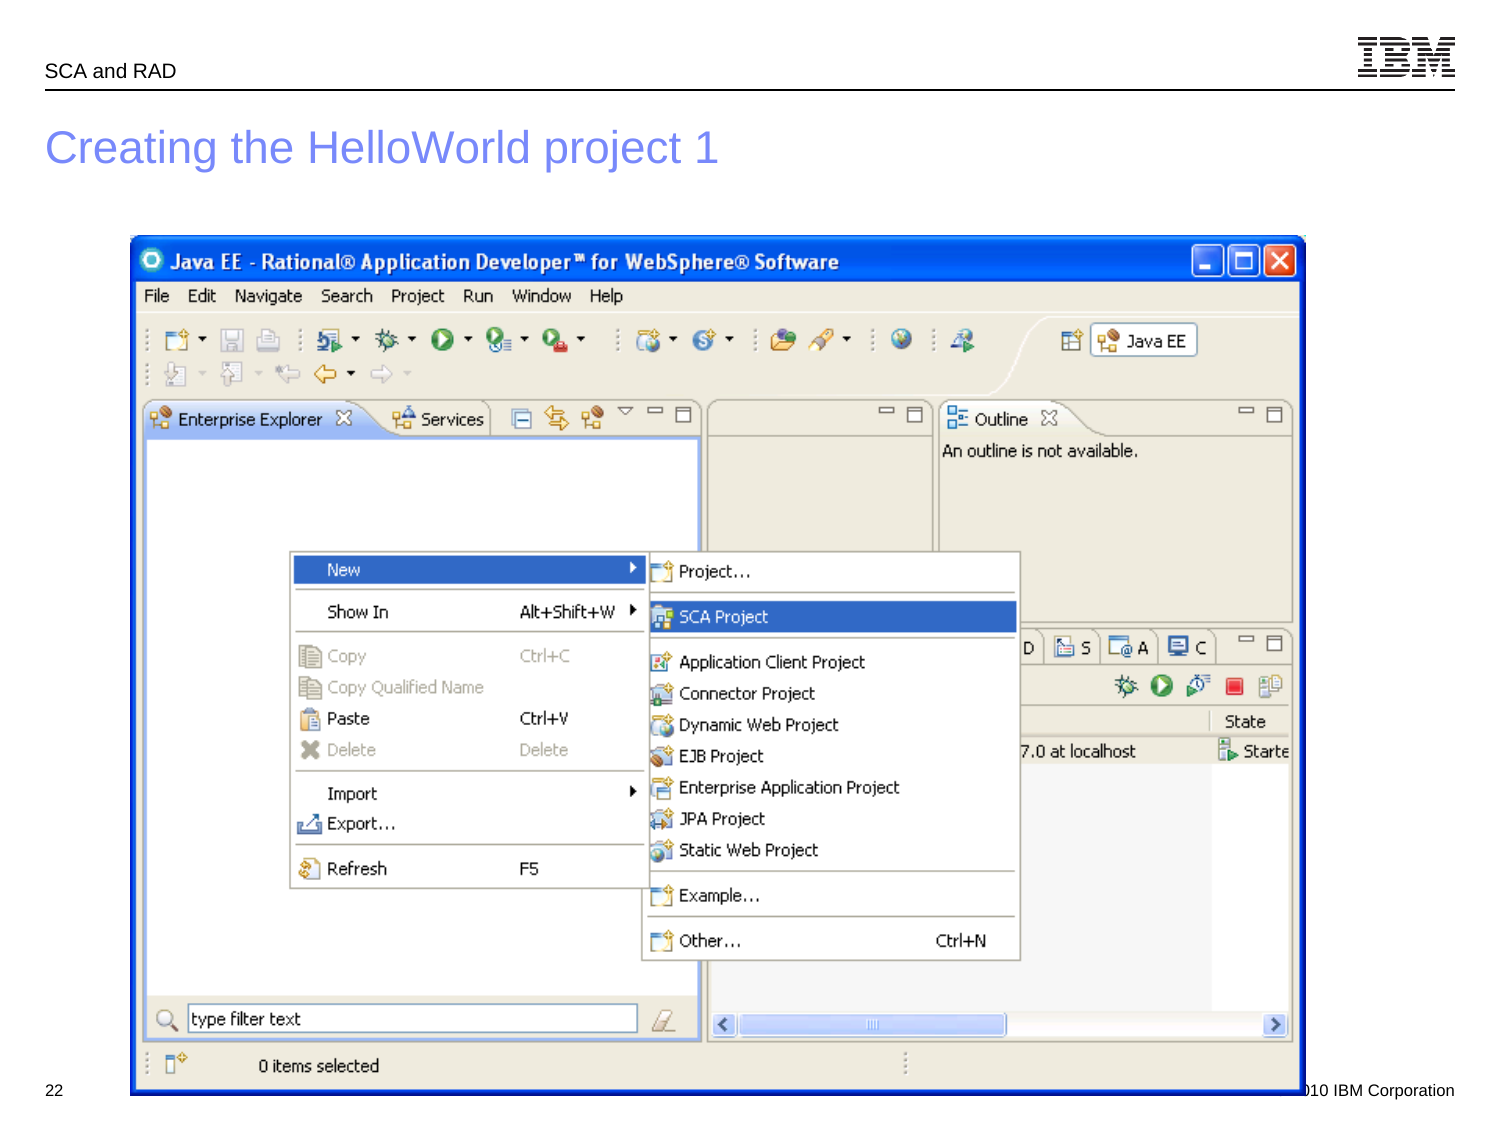

# Creating the HelloWorld project 1
22